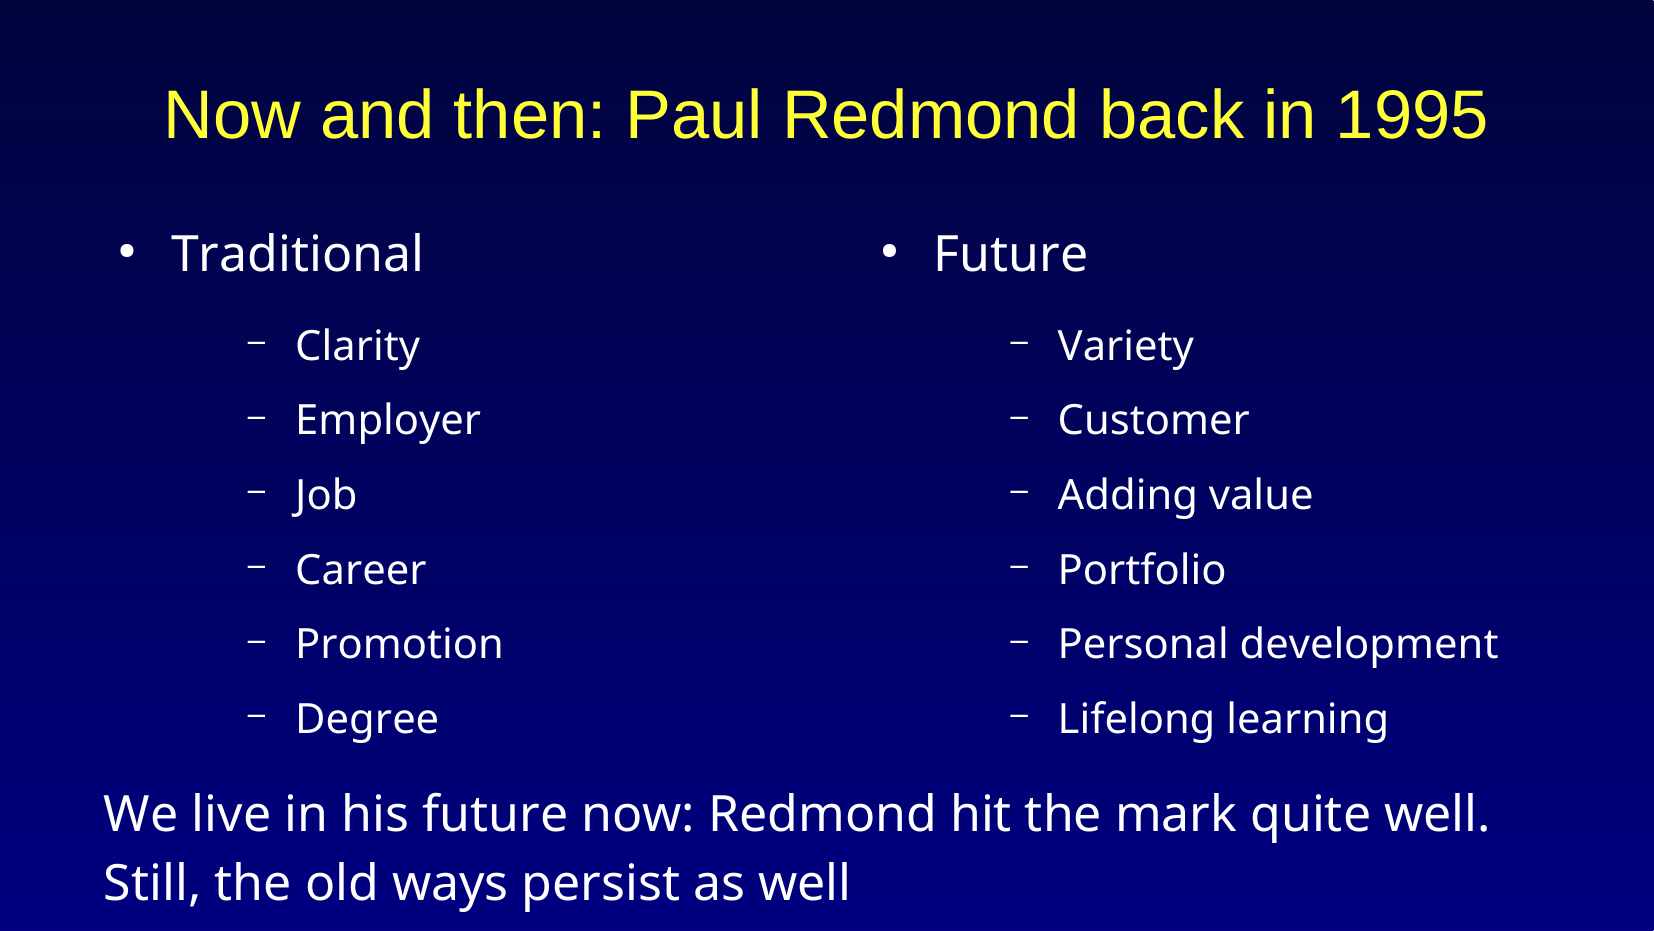

# Now and then: Paul Redmond back in 1995
Traditional
Clarity
Employer
Job
Career
Promotion
Degree
Future
Variety
Customer
Adding value
Portfolio
Personal development
Lifelong learning
We live in his future now: Redmond hit the mark quite well. Still, the old ways persist as well